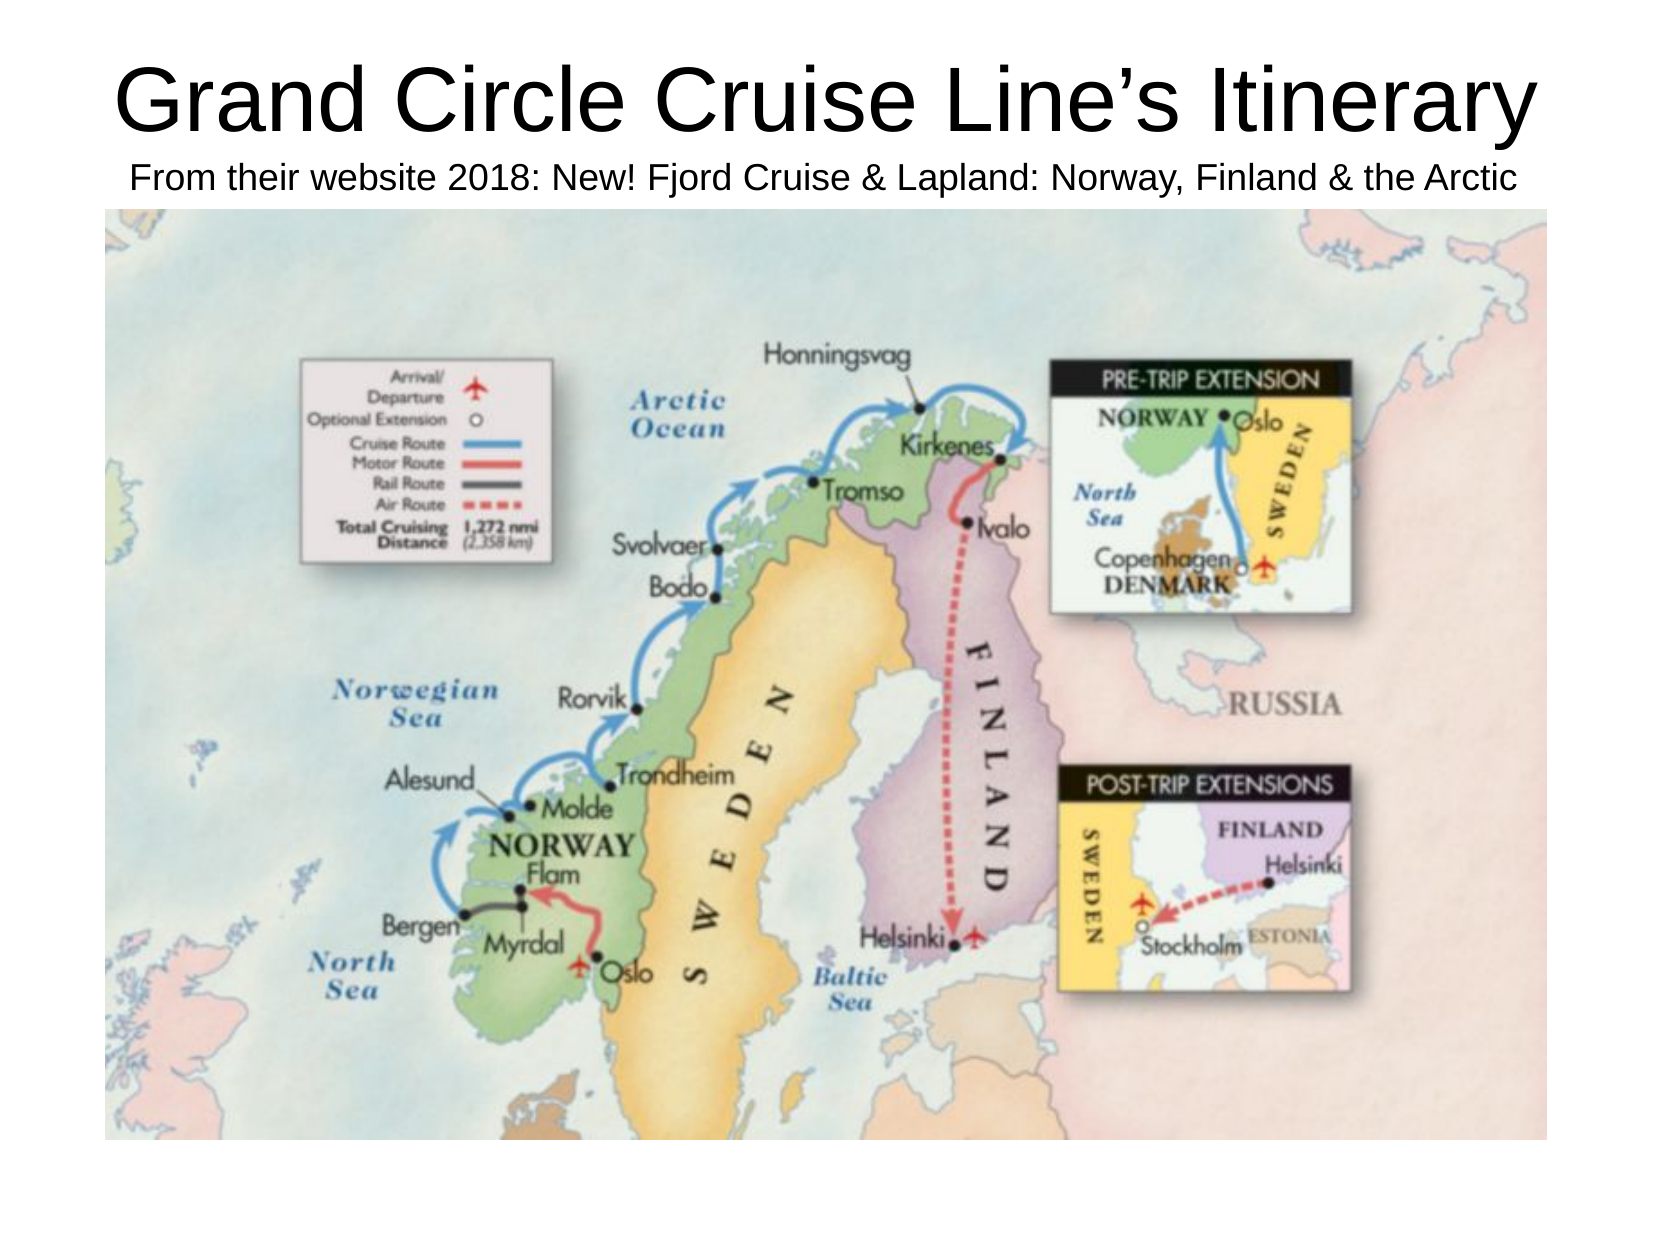

# Grand Circle Cruise Line’s Itinerary
From their website 2018: New! Fjord Cruise & Lapland: Norway, Finland & the Arctic